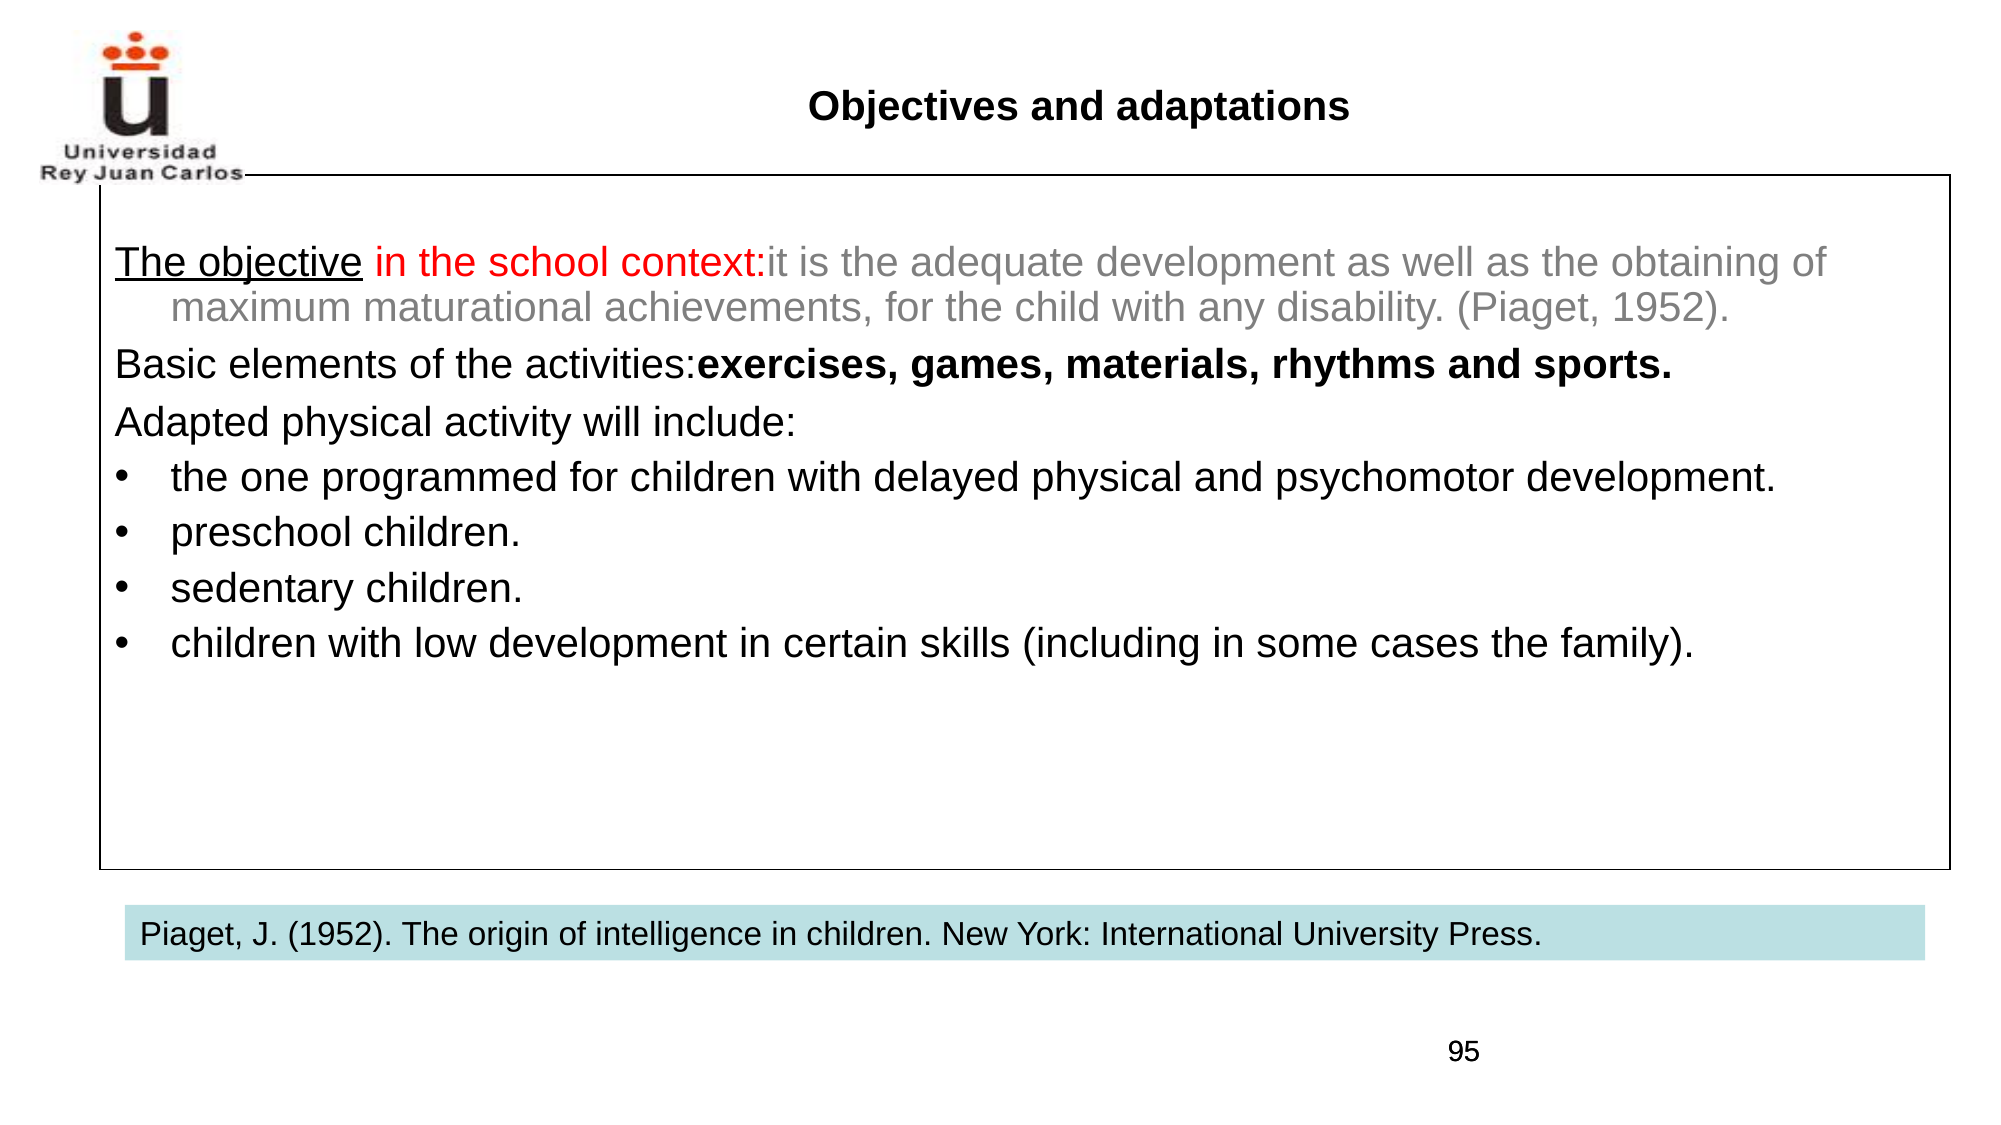

Objectives and adaptations
The objective in the school context:it is the adequate development as well as the obtaining of maximum maturational achievements, for the child with any disability. (Piaget, 1952).
Basic elements of the activities:exercises, games, materials, rhythms and sports.
Adapted physical activity will include:
the one programmed for children with delayed physical and psychomotor development.
preschool children.
sedentary children.
children with low development in certain skills (including in some cases the family).
Piaget, J. (1952). The origin of intelligence in children. New York: International University Press.